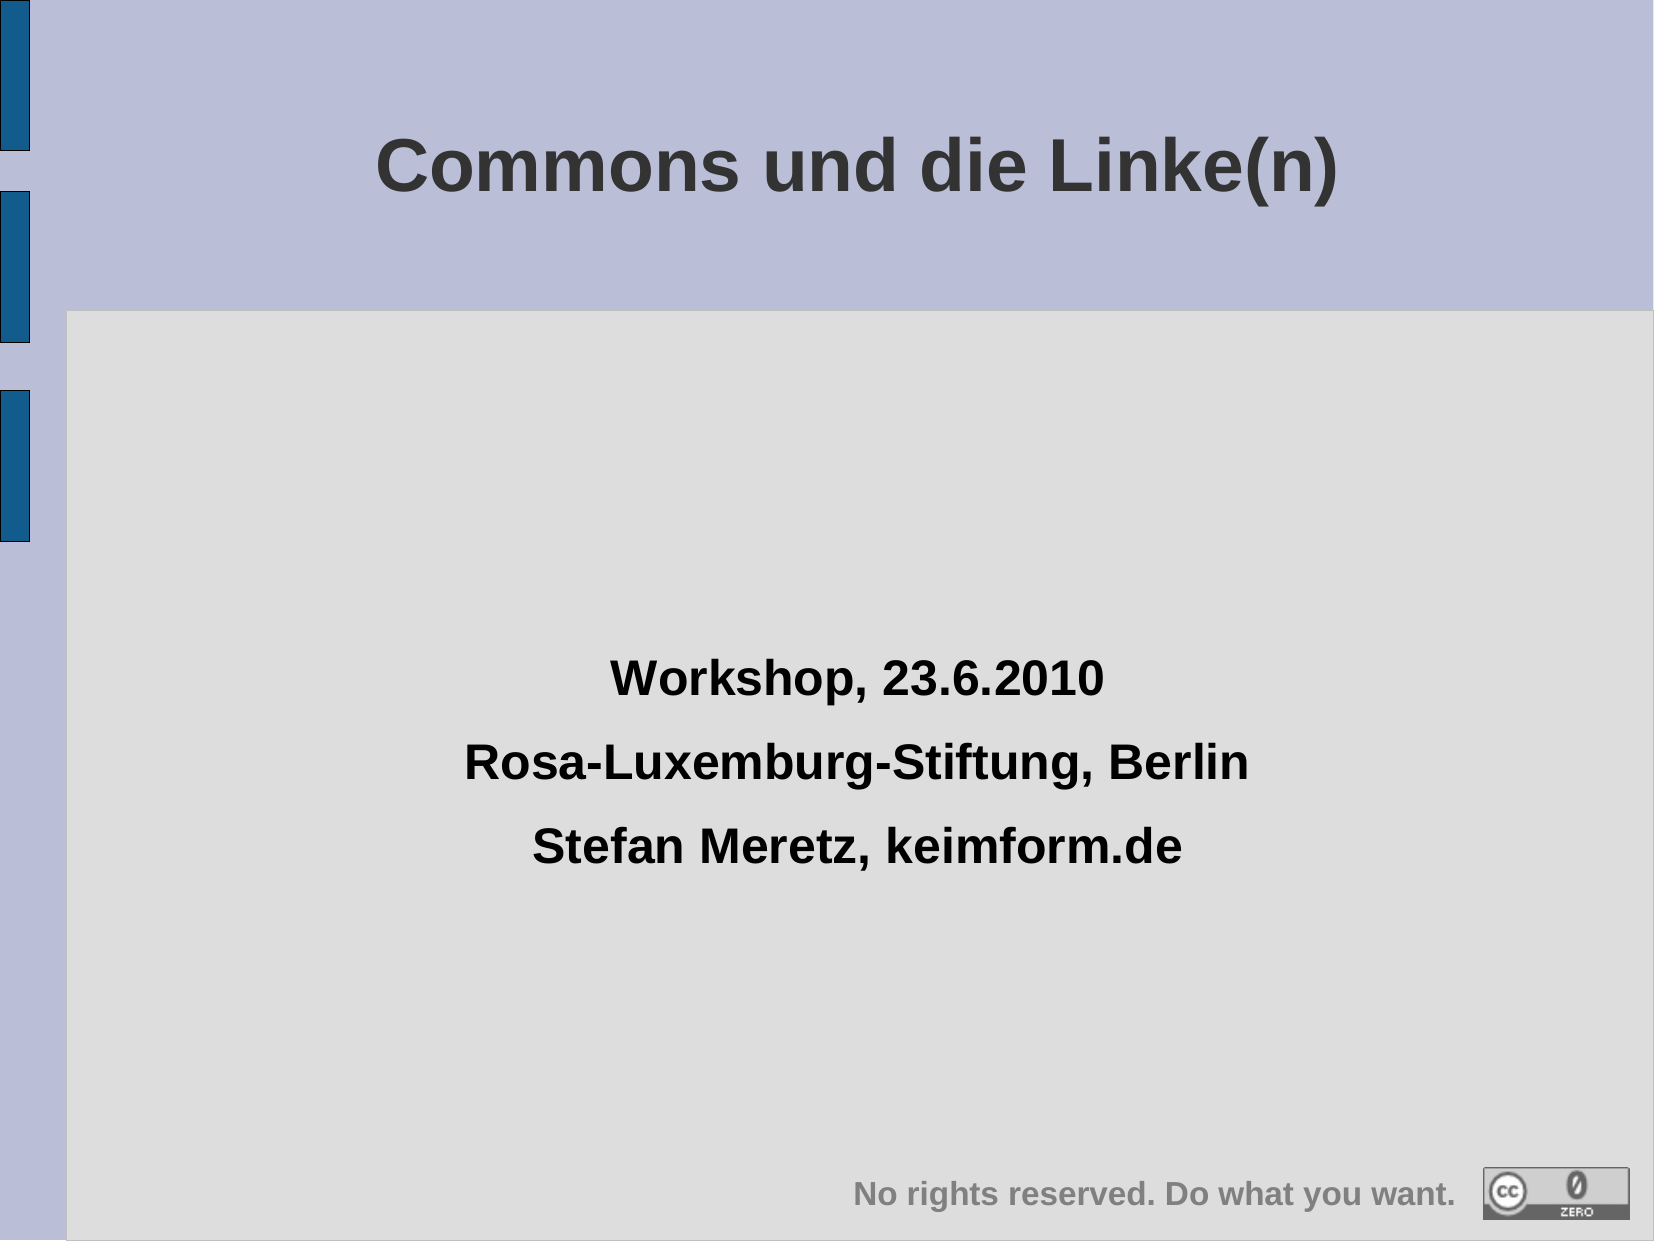

Commons und die Linke(n)
# Workshop, 23.6.2010
Rosa-Luxemburg-Stiftung, Berlin
Stefan Meretz, keimform.de
No rights reserved. Do what you want.